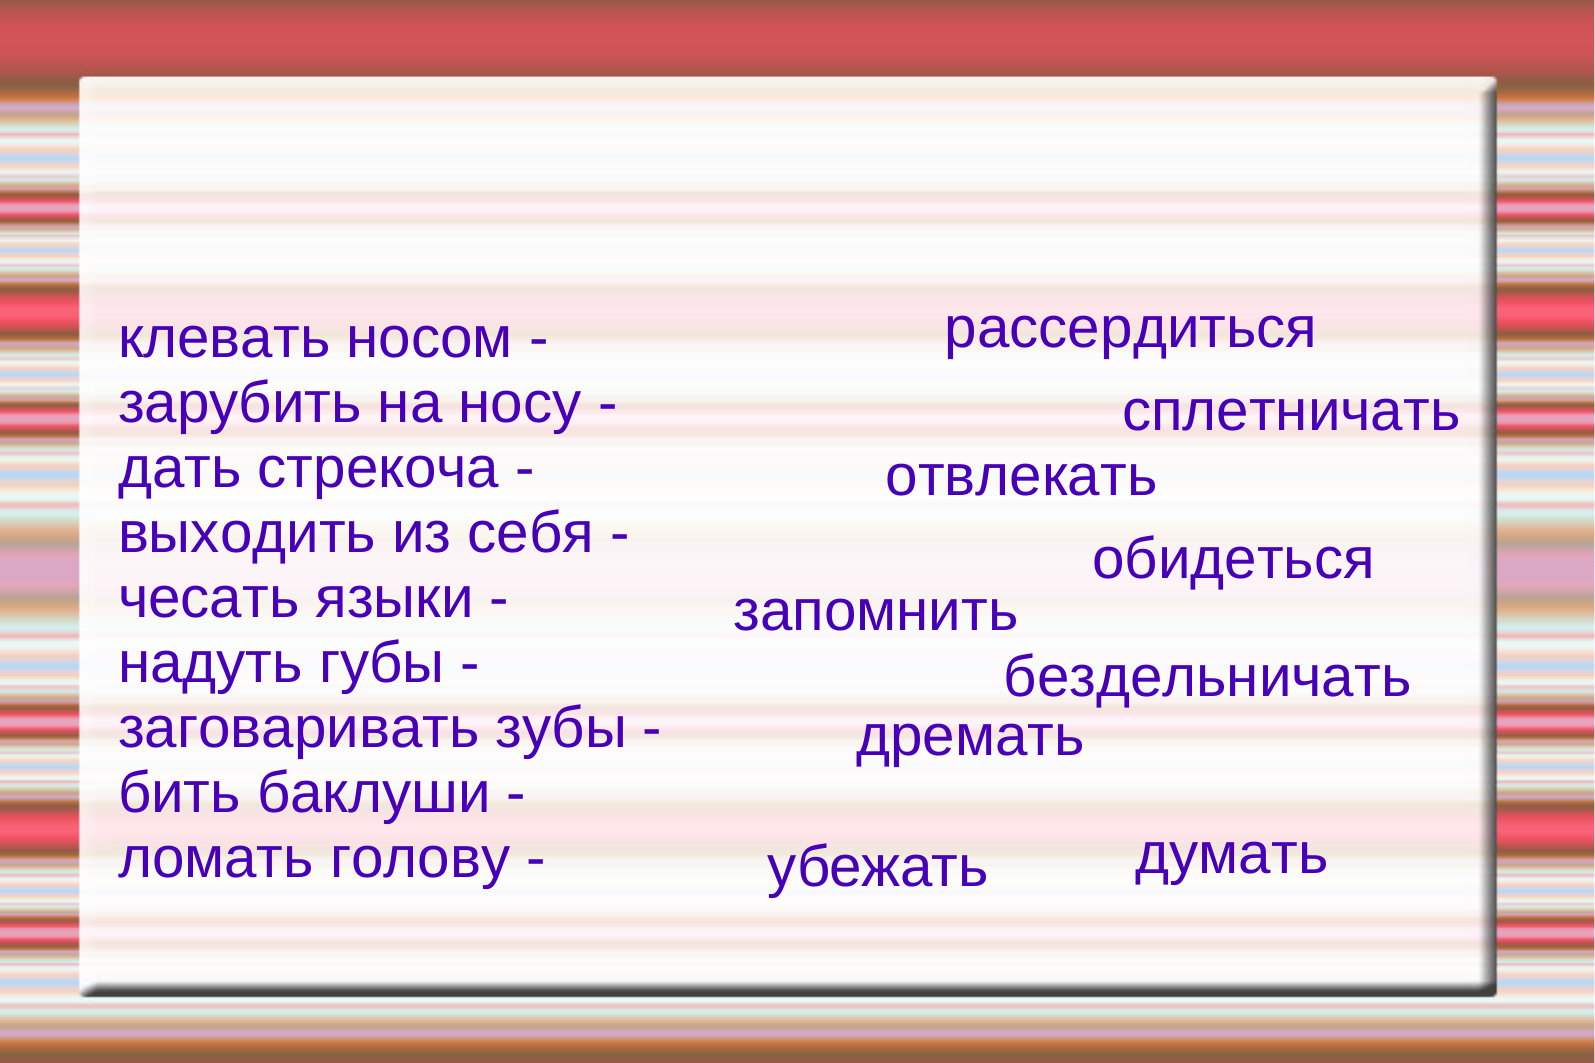

#
рассердиться
клевать носом -
зарубить на носу -
дать стрекоча -
выходить из себя -
чесать языки -
надуть губы -
заговаривать зубы -
бить баклуши -
ломать голову -
сплетничать
отвлекать
обидеться
запомнить
бездельничать
дремать
думать
убежать